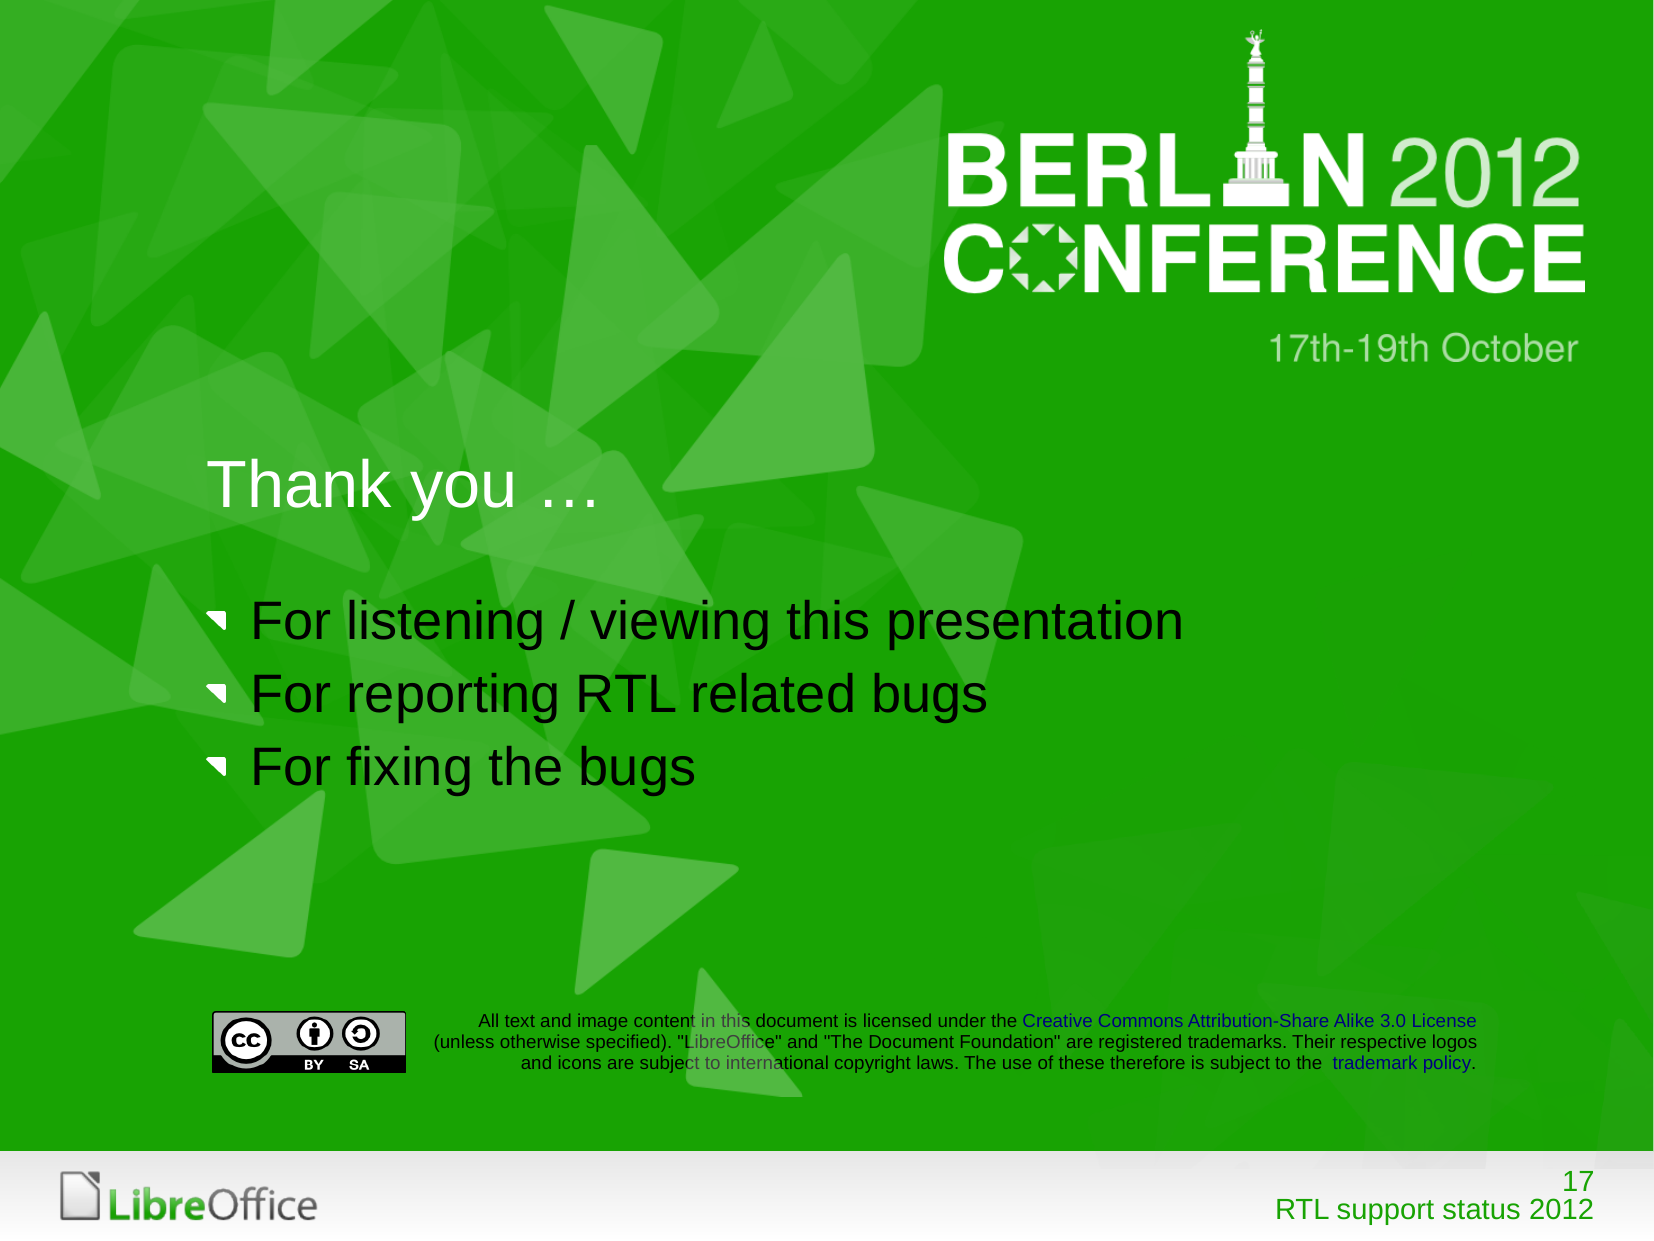

# Thank you …
For listening / viewing this presentation
For reporting RTL related bugs
For fixing the bugs
17
RTL support status 2012